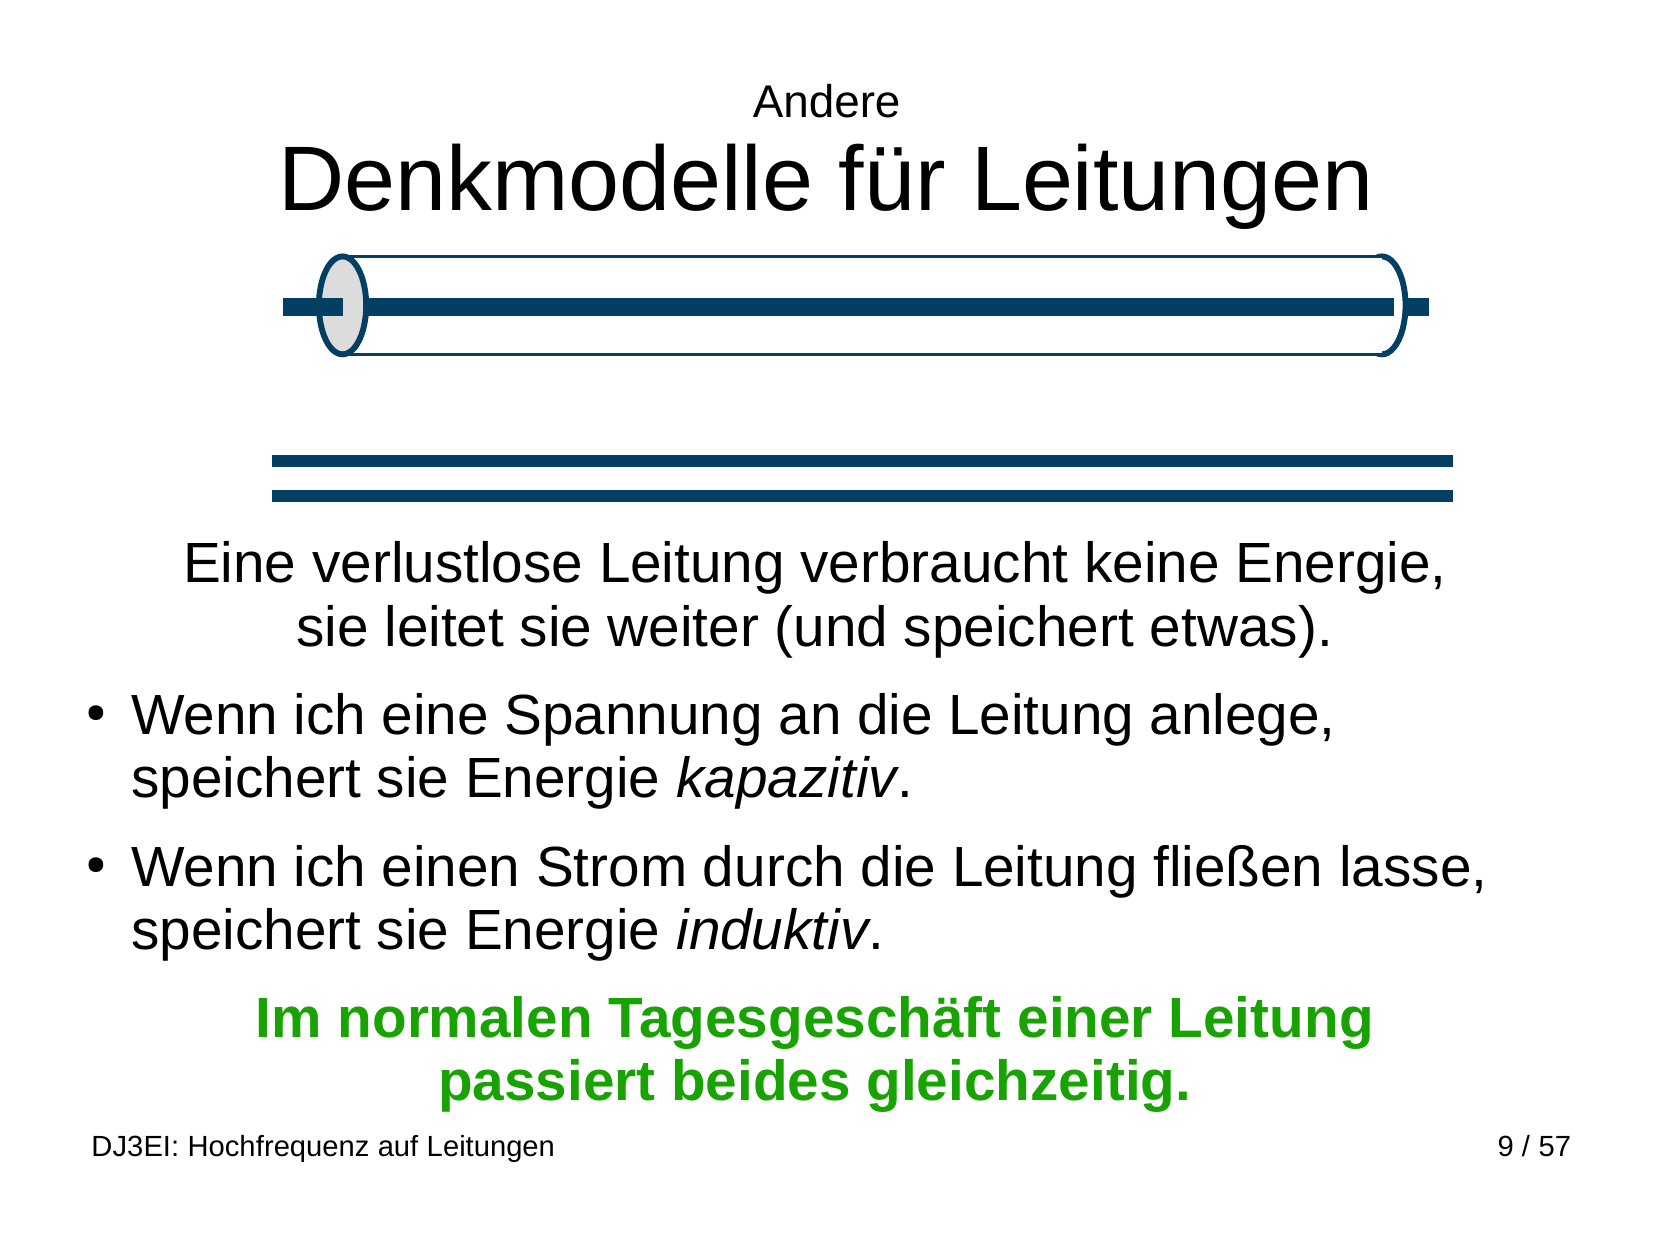

# Andere Denkmodelle für Leitungen
Eine verlustlose Leitung verbraucht keine Energie,
sie leitet sie weiter (und speichert etwas).
Wenn ich eine Spannung an die Leitung anlege,
speichert sie Energie kapazitiv.
Wenn ich einen Strom durch die Leitung fließen lasse, speichert sie Energie induktiv.
Im normalen Tagesgeschäft einer Leitung
passiert beides gleichzeitig.